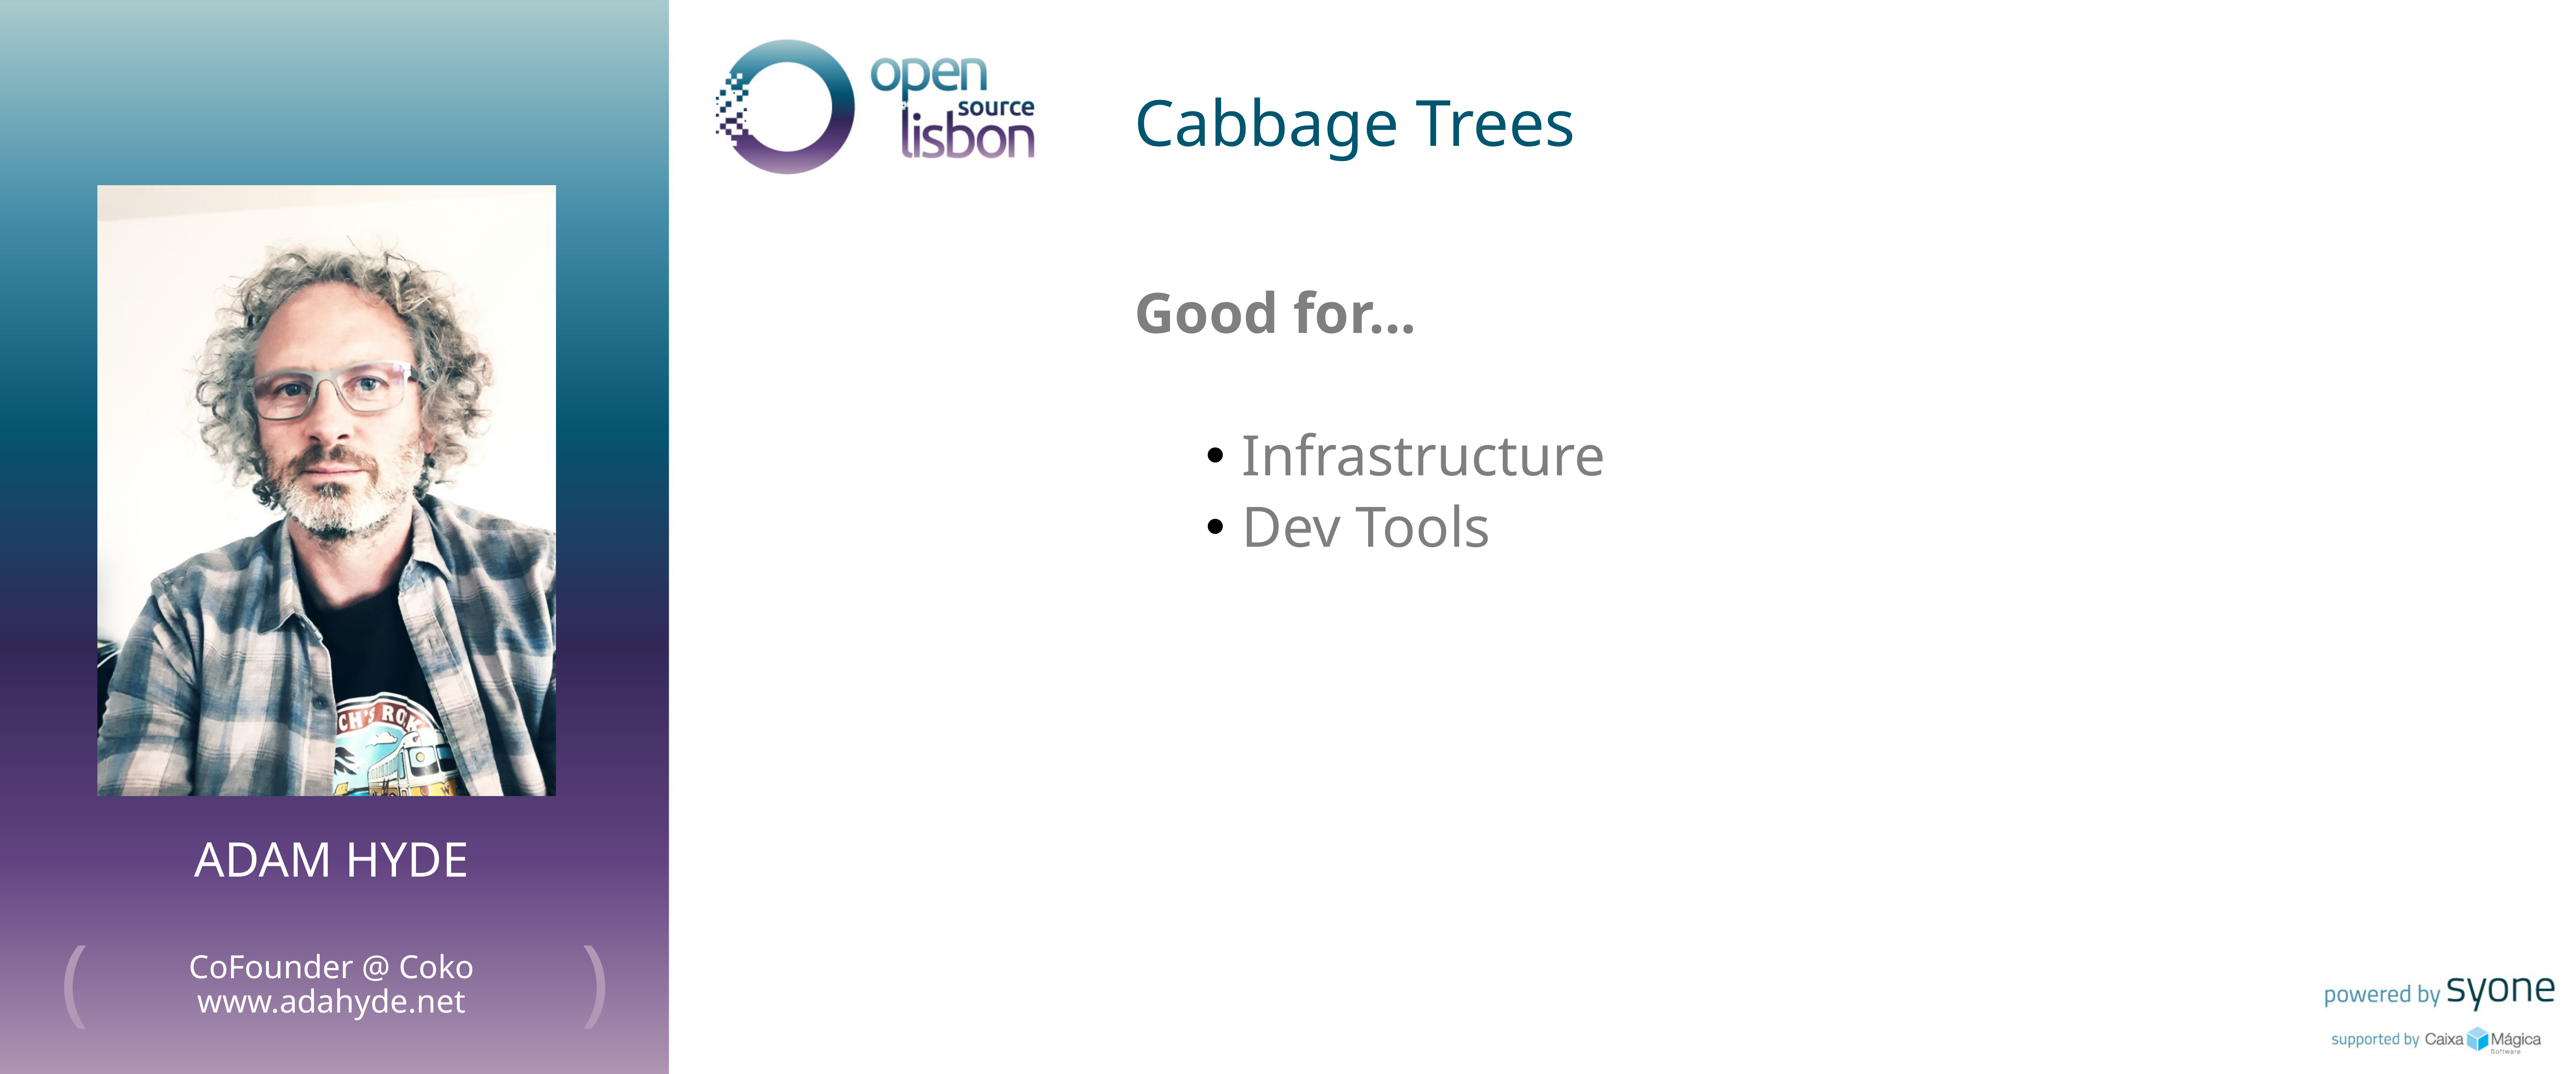

# Cabbage Trees
Good for...
Infrastructure
Dev Tools